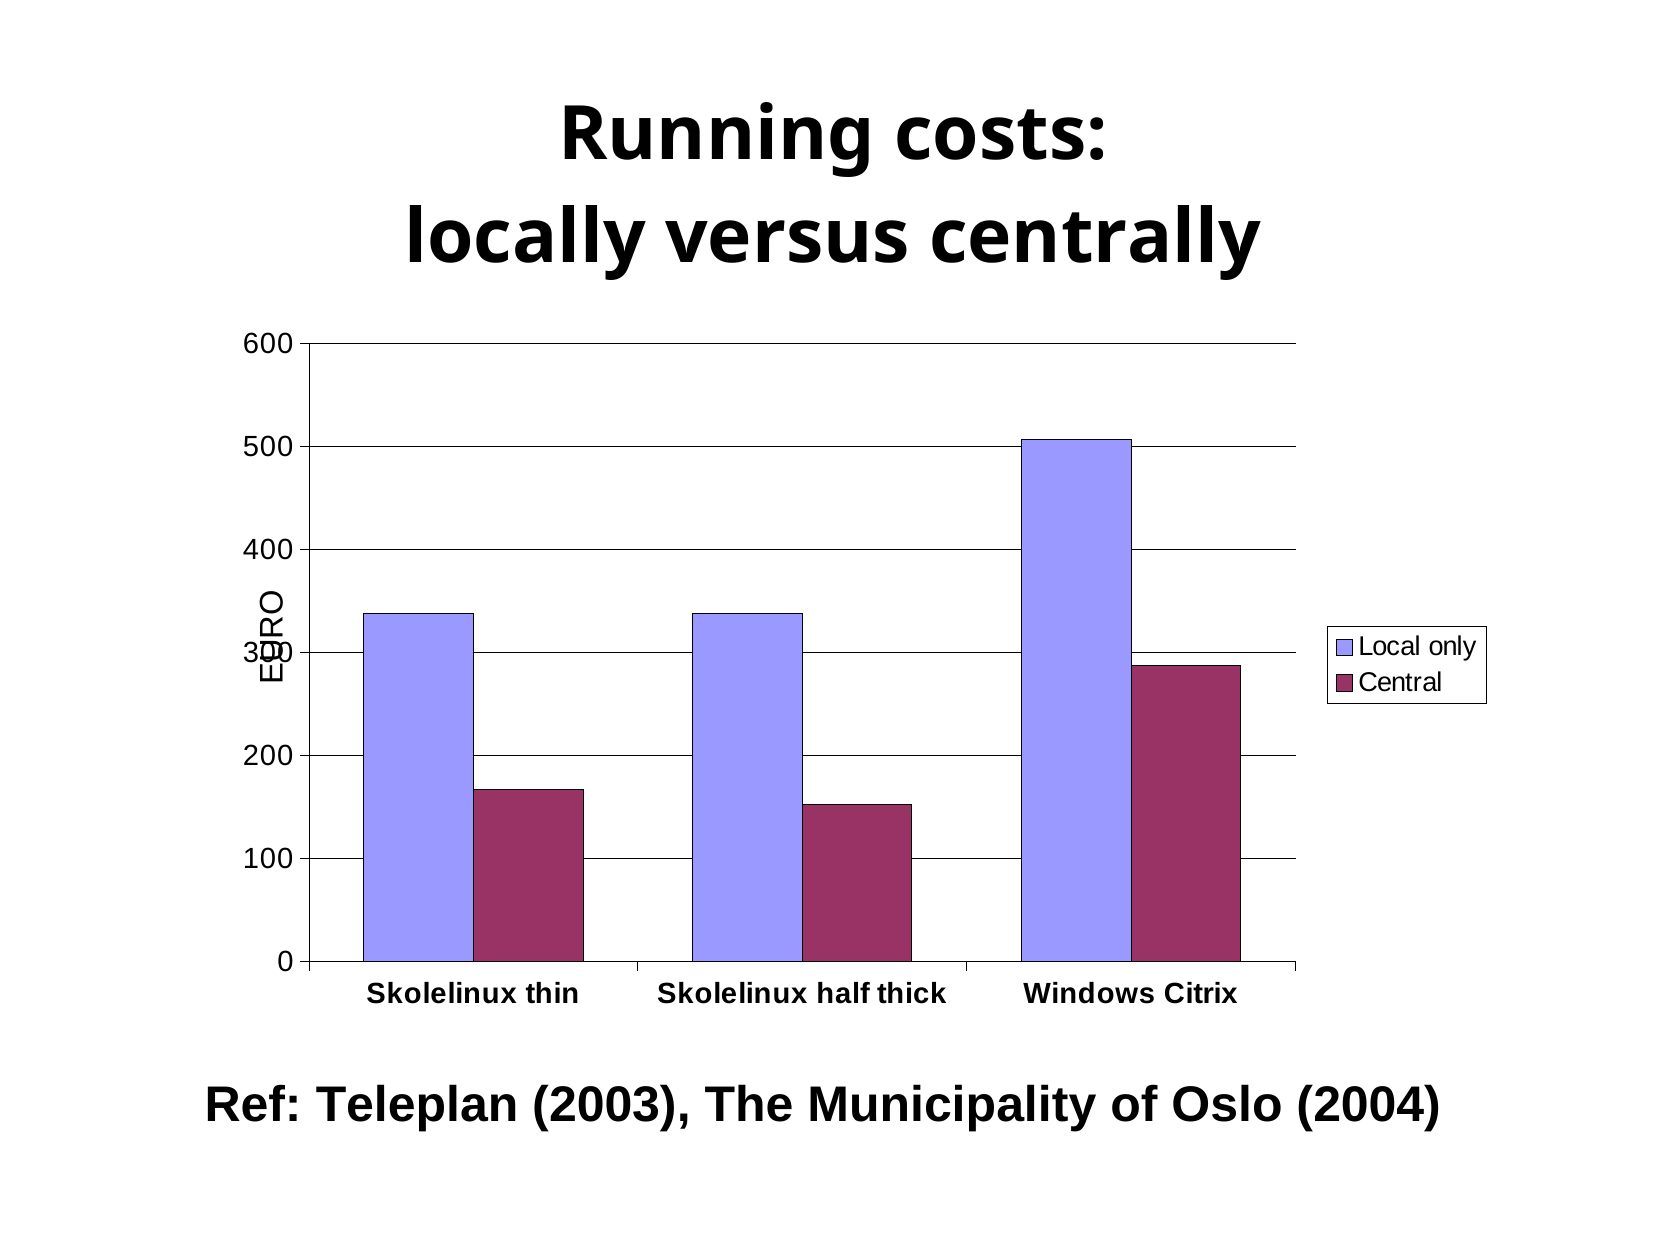

Running costs:
locally versus centrally
### Chart
| Category | Local only | Central |
|---|---|---|
| Skolelinux thin | 337.723186020008 | 166.898822337597 |
| Skolelinux half thick | 337.723186020008 | 152.842851715841 |
| Windows Citrix | 506.521463847031 | 287.704191465113 |Ref: Teleplan (2003), The Municipality of Oslo (2004)